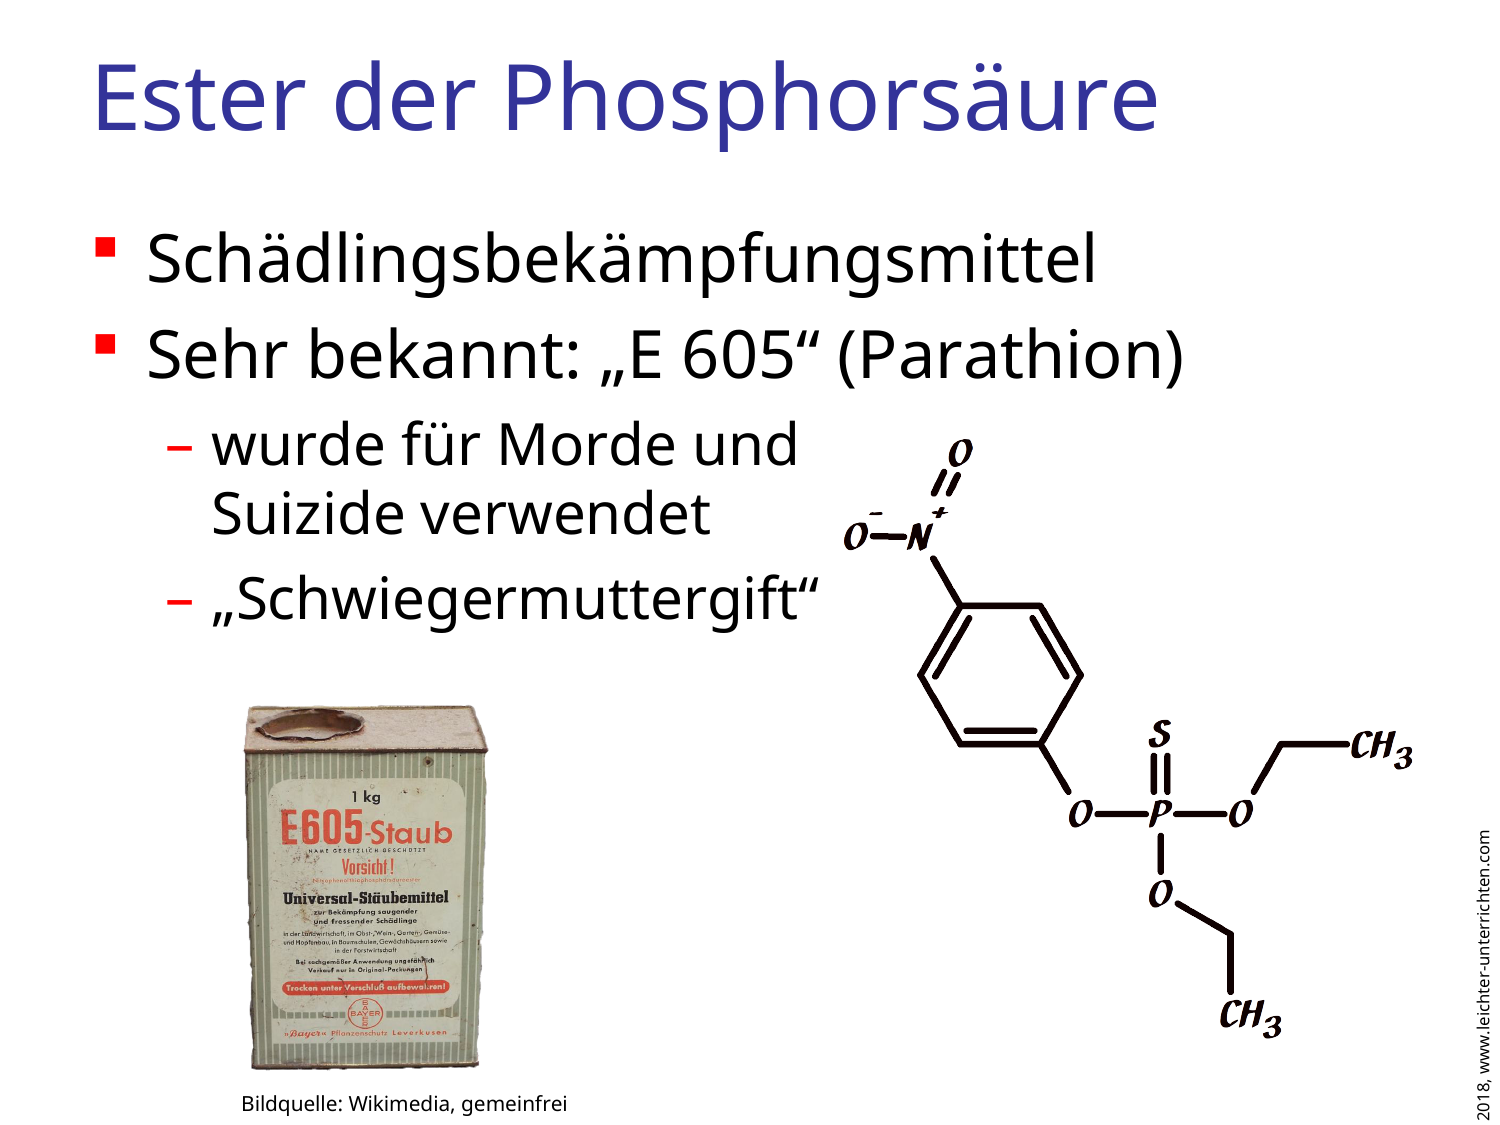

# Ester der Phosphorsäure
Schädlingsbekämpfungsmittel
Sehr bekannt: „E 605“ (Parathion)
wurde für Morde und
Suizide verwendet
„Schwiegermuttergift“
Bildquelle: Wikimedia, gemeinfrei